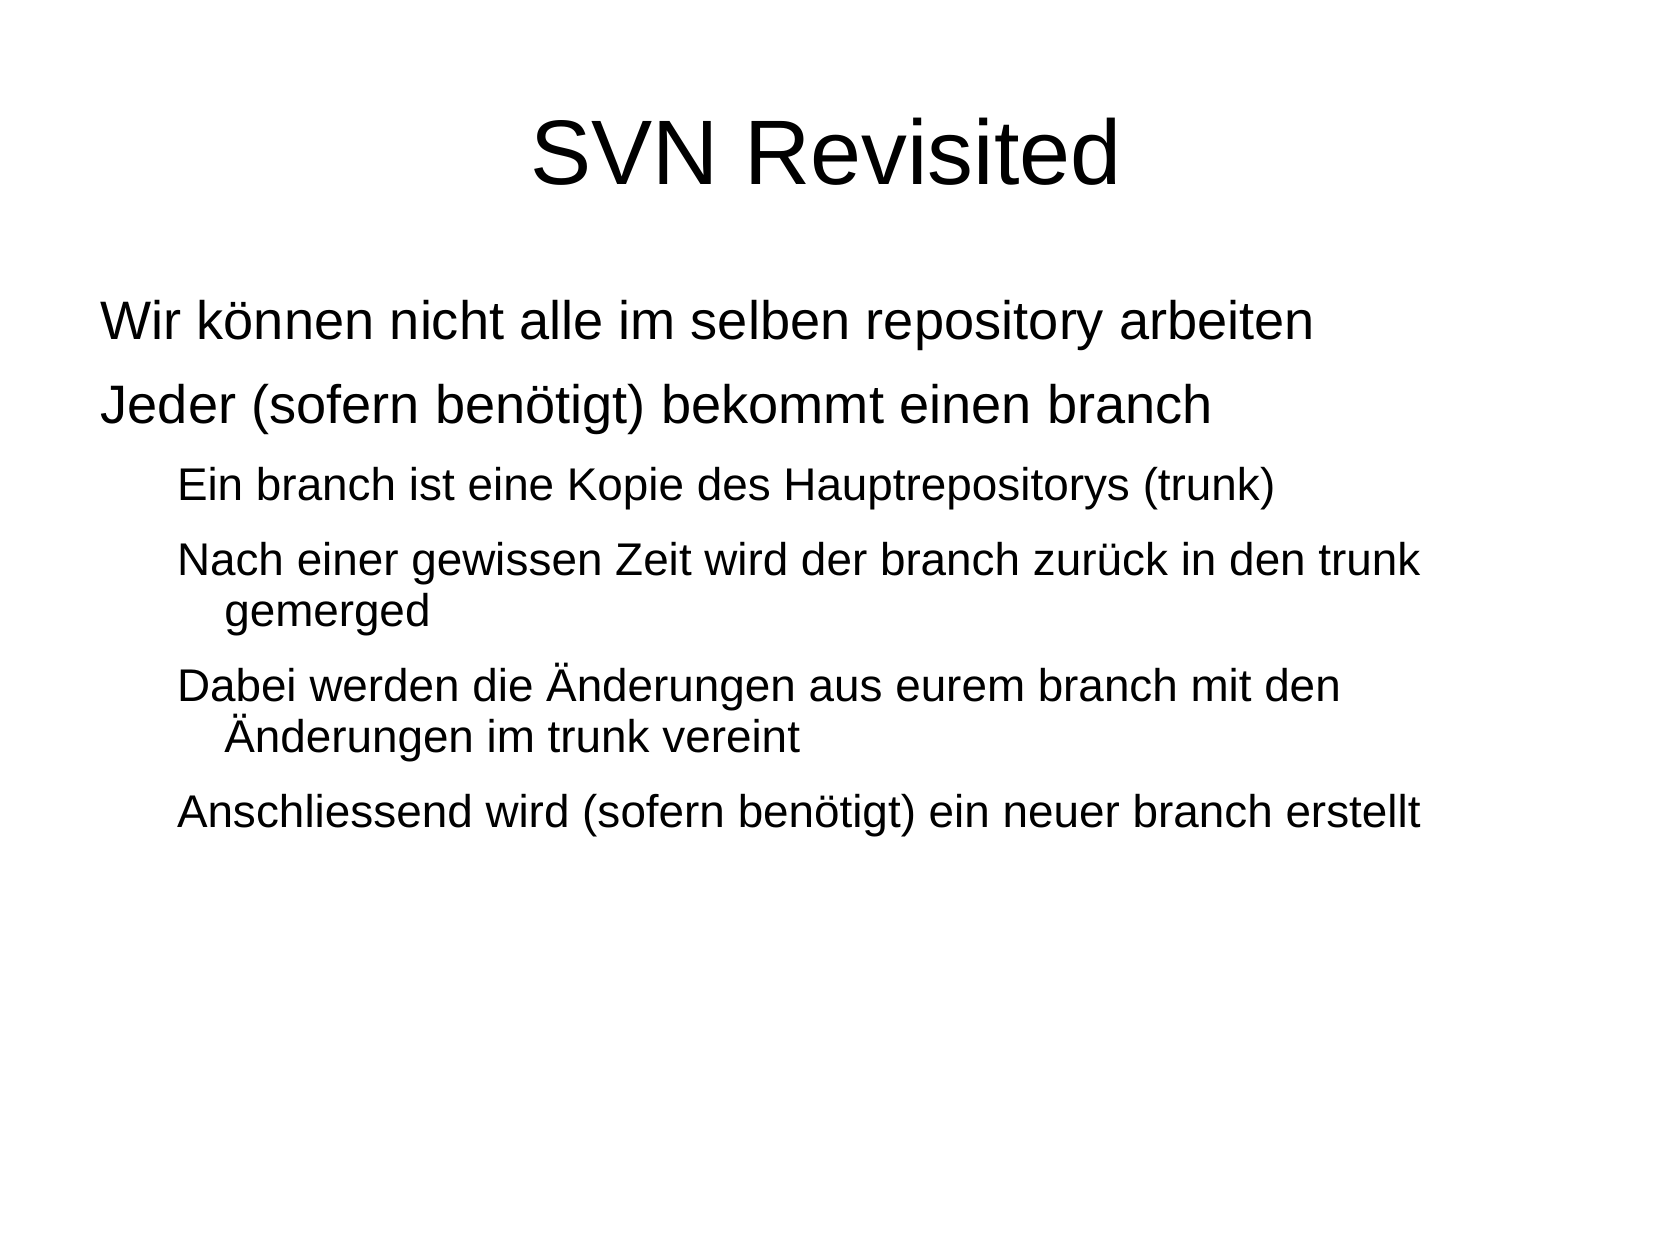

# SVN Revisited
Wir können nicht alle im selben repository arbeiten
Jeder (sofern benötigt) bekommt einen branch
Ein branch ist eine Kopie des Hauptrepositorys (trunk)
Nach einer gewissen Zeit wird der branch zurück in den trunk gemerged
Dabei werden die Änderungen aus eurem branch mit den Änderungen im trunk vereint
Anschliessend wird (sofern benötigt) ein neuer branch erstellt